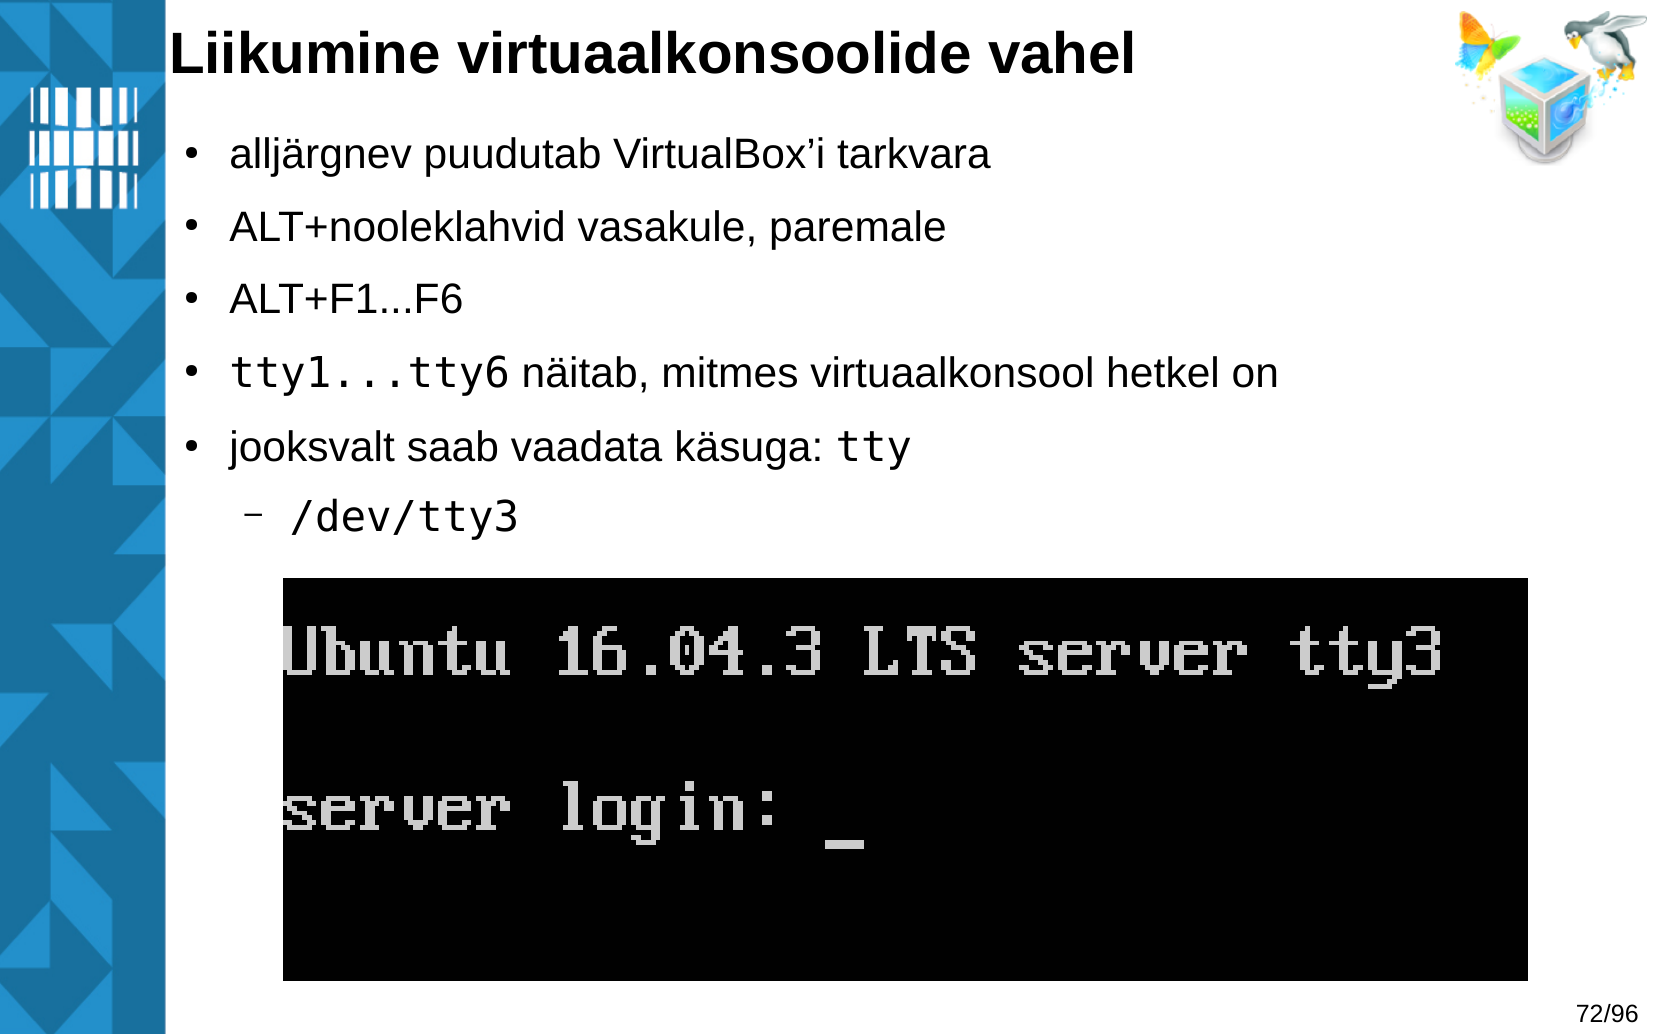

# Liikumine virtuaalkonsoolide vahel
alljärgnev puudutab VirtualBox’i tarkvara
ALT+nooleklahvid vasakule, paremale
ALT+F1...F6
tty1...tty6 näitab, mitmes virtuaalkonsool hetkel on
jooksvalt saab vaadata käsuga: tty
/dev/tty3